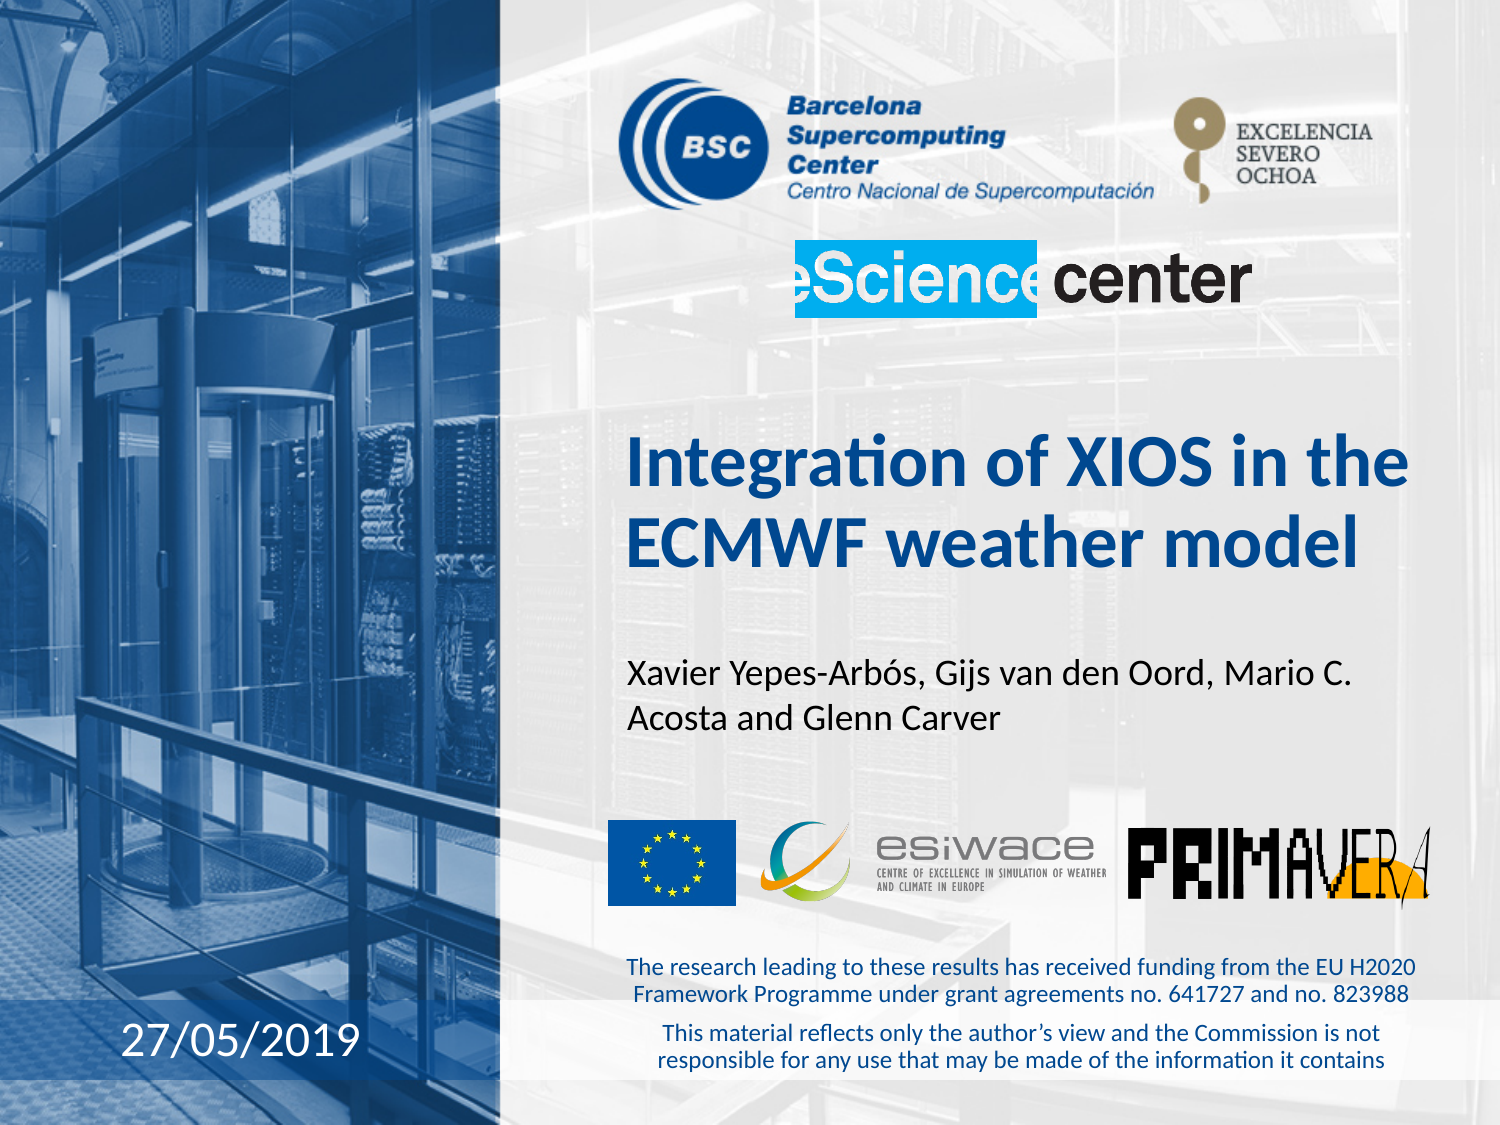

Integration of XIOS in the ECMWF weather model
Xavier Yepes-Arbós, Gijs van den Oord, Mario C. Acosta and Glenn Carver
The research leading to these results has received funding from the EU H2020 Framework Programme under grant agreements no. 641727 and no. 823988
This material reflects only the author’s view and the Commission is not responsible for any use that may be made of the information it contains
27/05/2019